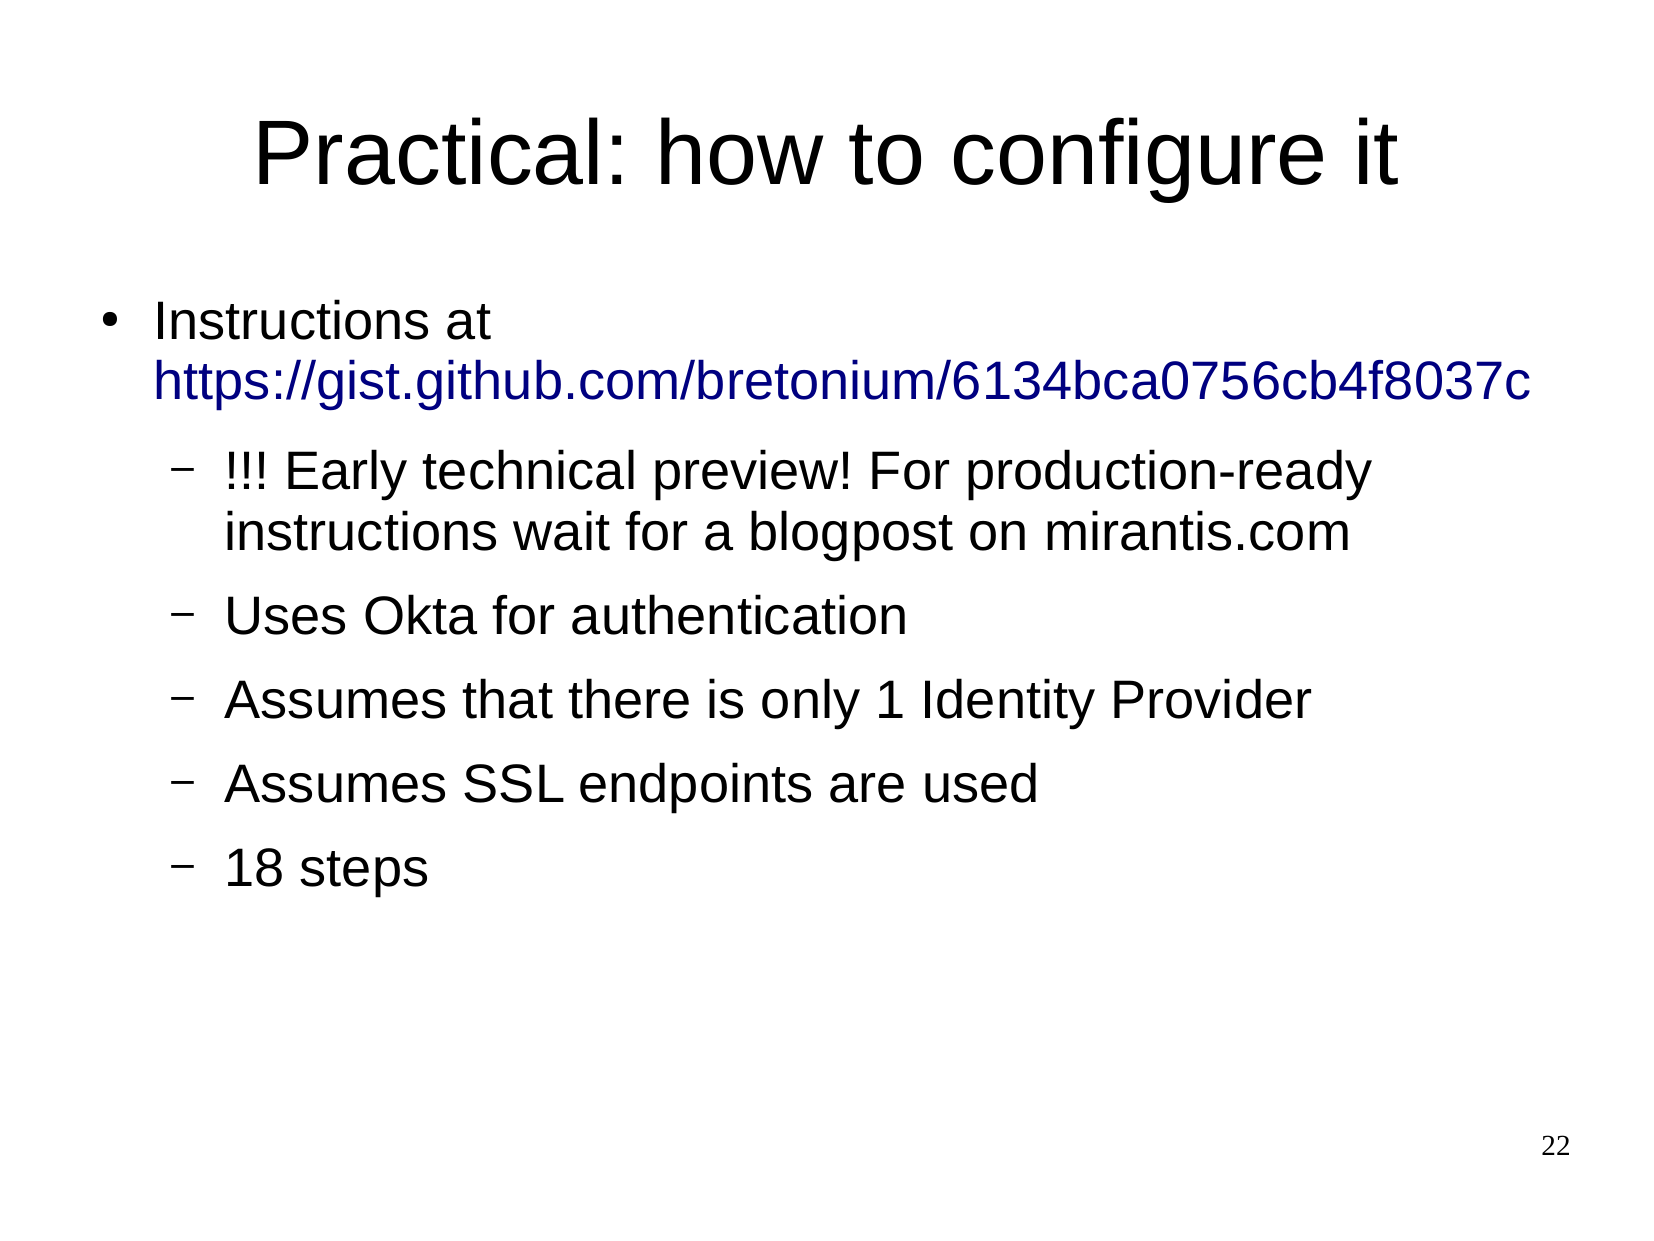

# Practical: how to configure it
Instructions at https://gist.github.com/bretonium/6134bca0756cb4f8037c
!!! Early technical preview! For production-ready instructions wait for a blogpost on mirantis.com
Uses Okta for authentication
Assumes that there is only 1 Identity Provider
Assumes SSL endpoints are used
18 steps
22